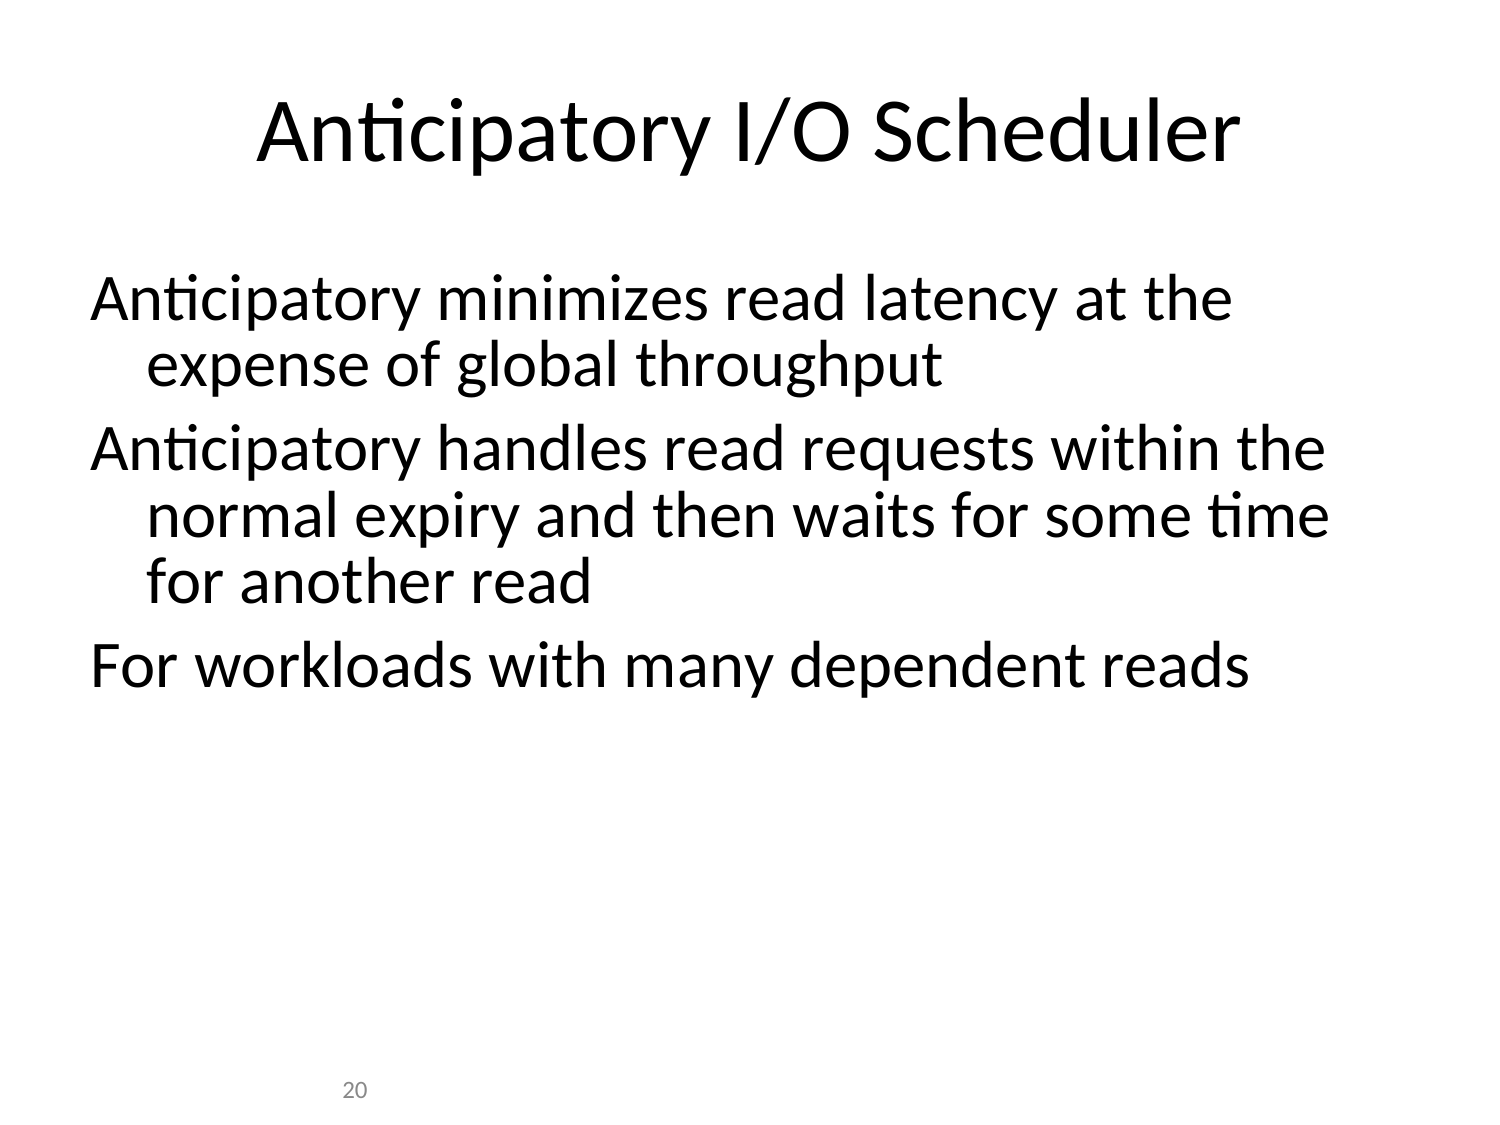

Anticipatory I/O Scheduler
Anticipatory minimizes read latency at the expense of global throughput
Anticipatory handles read requests within the normal expiry and then waits for some time for another read
For workloads with many dependent reads